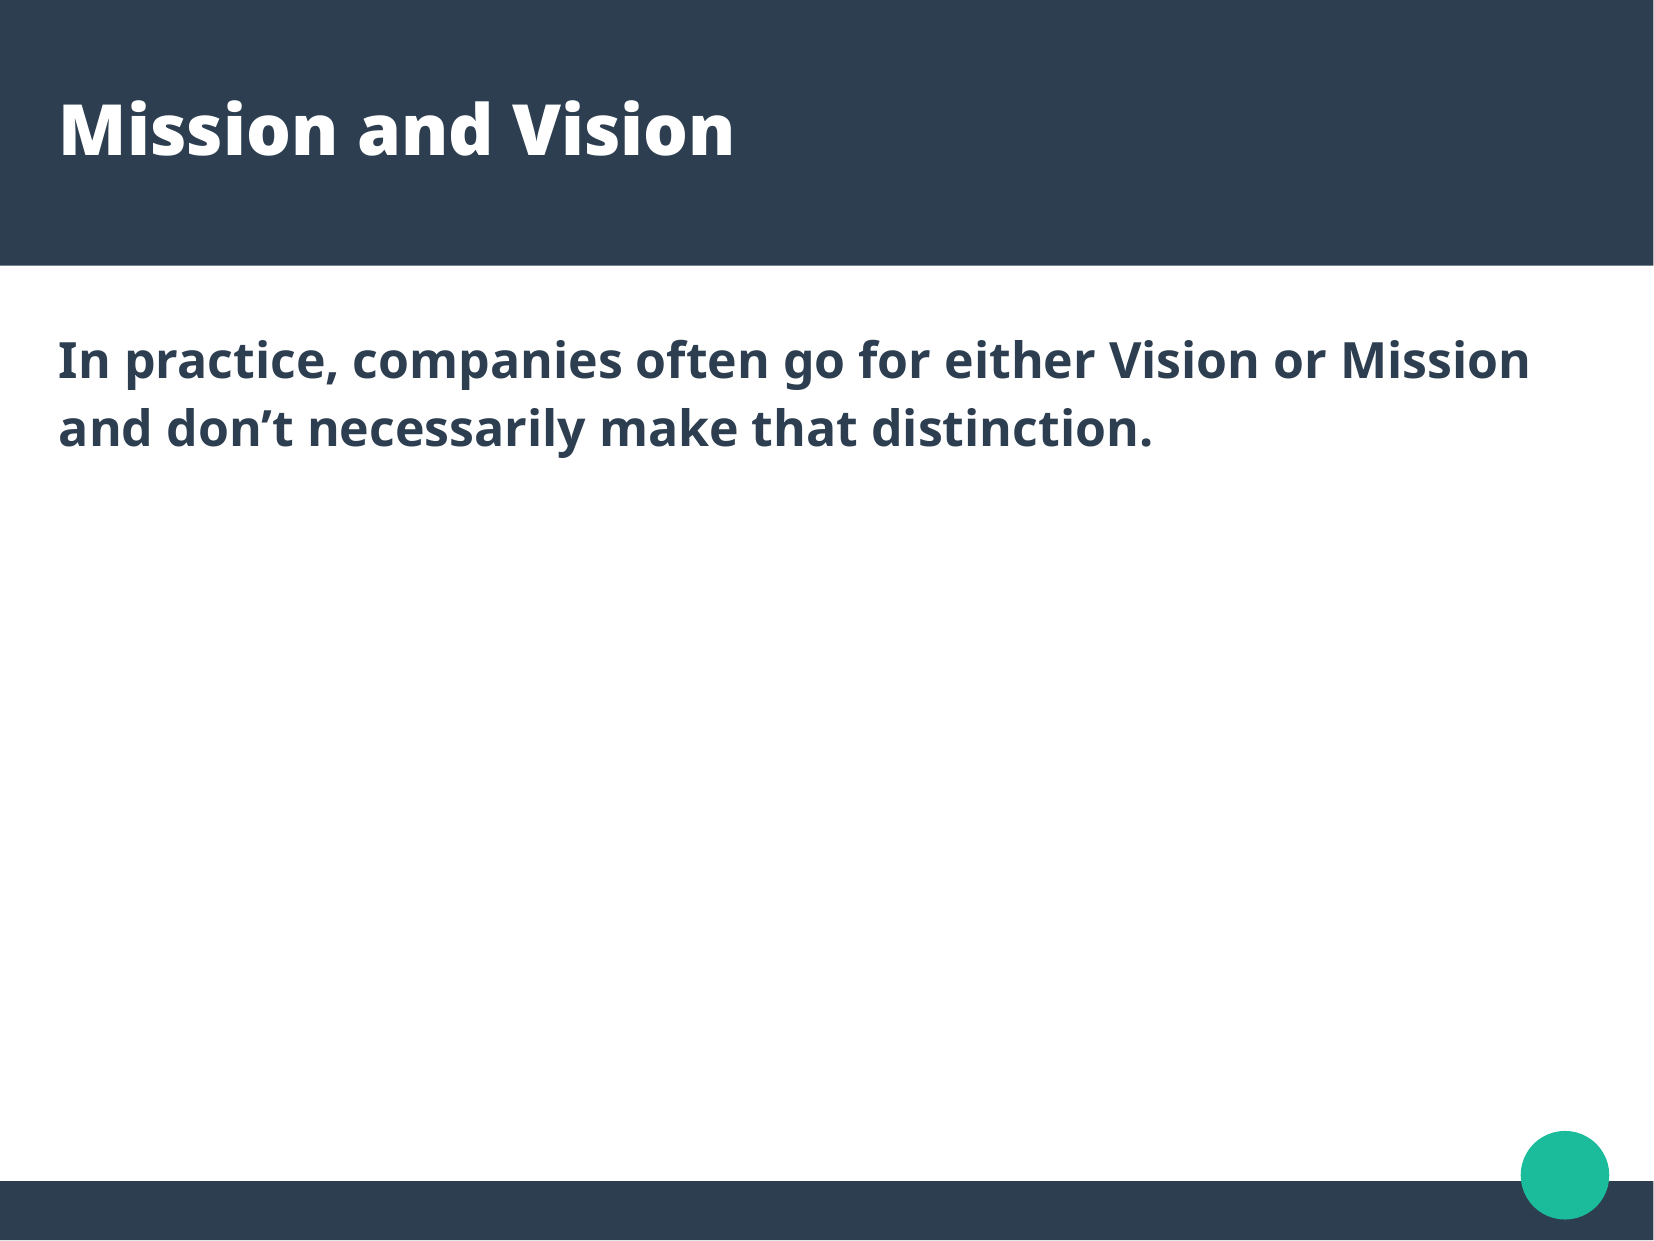

# Mission and Vision
In practice, companies often go for either Vision or Mission and don’t necessarily make that distinction.